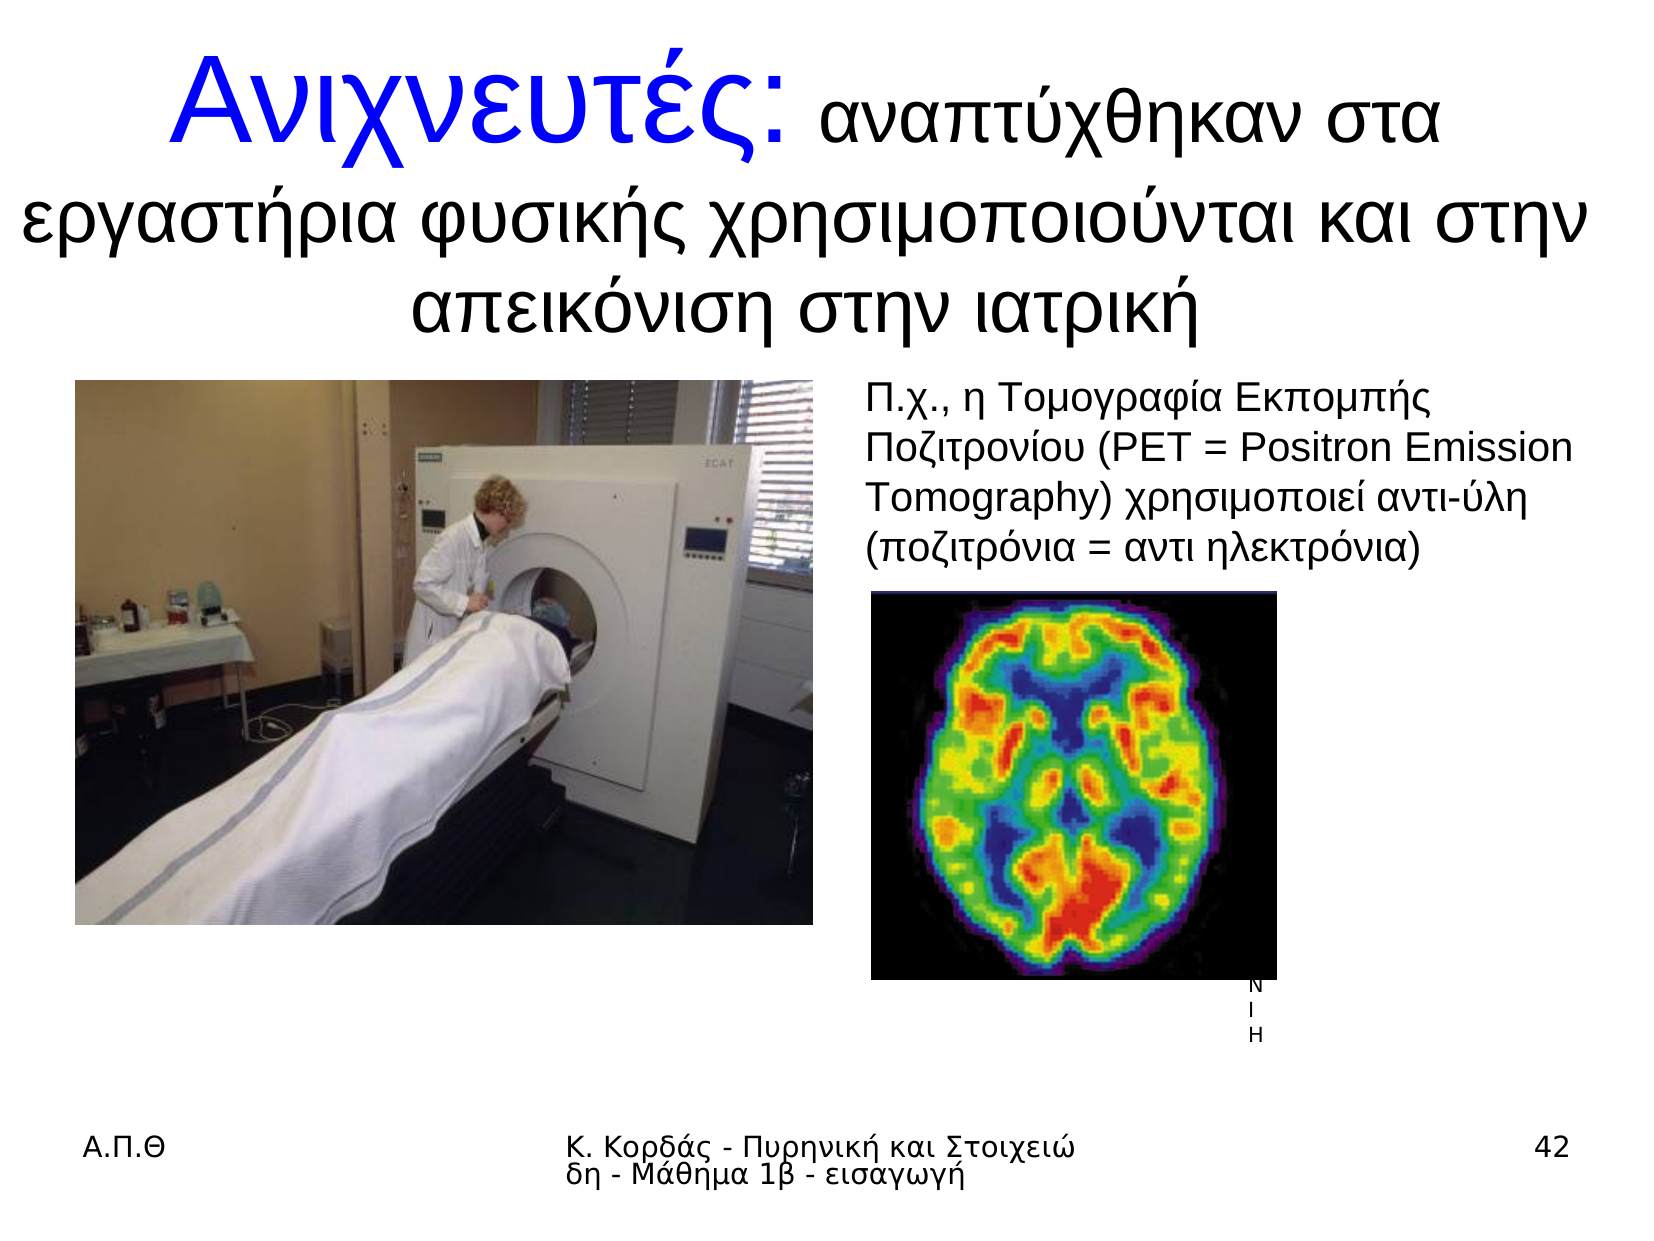

# Ανιχνευτές: αναπτύχθηκαν στα εργαστήρια φυσικής χρησιμοποιούνται και στην απεικόνιση στην ιατρική
Π.χ., η Τομογραφία Εκπομπής Ποζιτρονίου (PET = Positron Emission Tomography) χρησιμοποιεί αντι-ύλη (ποζιτρόνια = αντι ηλεκτρόνια)
Courtesy NIH
Α.Π.Θ
Κ. Κορδάς - Πυρηνική και Στοιχειώδη - Μάθημα 1β - εισαγωγή
42